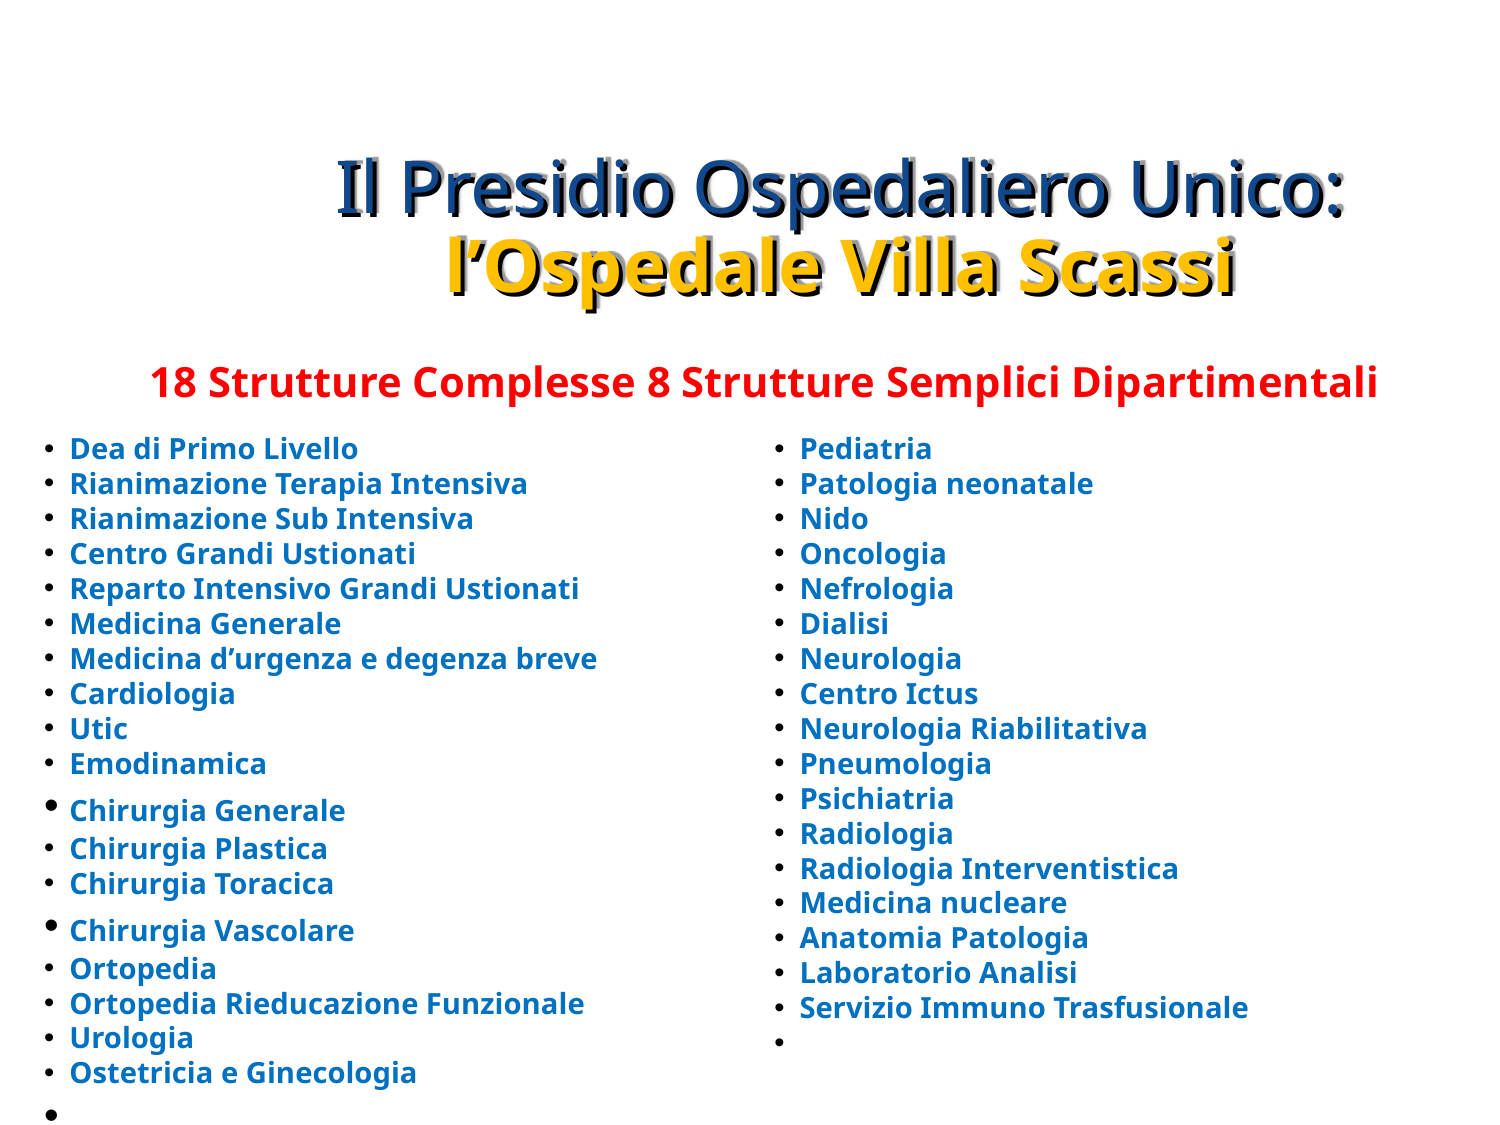

Il Presidio Ospedaliero Unico:
l’Ospedale Villa Scassi
18 Strutture Complesse 8 Strutture Semplici Dipartimentali
 Dea di Primo Livello
 Rianimazione Terapia Intensiva
 Rianimazione Sub Intensiva
 Centro Grandi Ustionati
 Reparto Intensivo Grandi Ustionati
 Medicina Generale
 Medicina d’urgenza e degenza breve
 Cardiologia
 Utic
 Emodinamica
 Chirurgia Generale
 Chirurgia Plastica
 Chirurgia Toracica
 Chirurgia Vascolare
 Ortopedia
 Ortopedia Rieducazione Funzionale
 Urologia
 Ostetricia e Ginecologia
 Pediatria
 Patologia neonatale
 Nido
 Oncologia
 Nefrologia
 Dialisi
 Neurologia
 Centro Ictus
 Neurologia Riabilitativa
 Pneumologia
 Psichiatria
 Radiologia
 Radiologia Interventistica
 Medicina nucleare
 Anatomia Patologia
 Laboratorio Analisi
 Servizio Immuno Trasfusionale